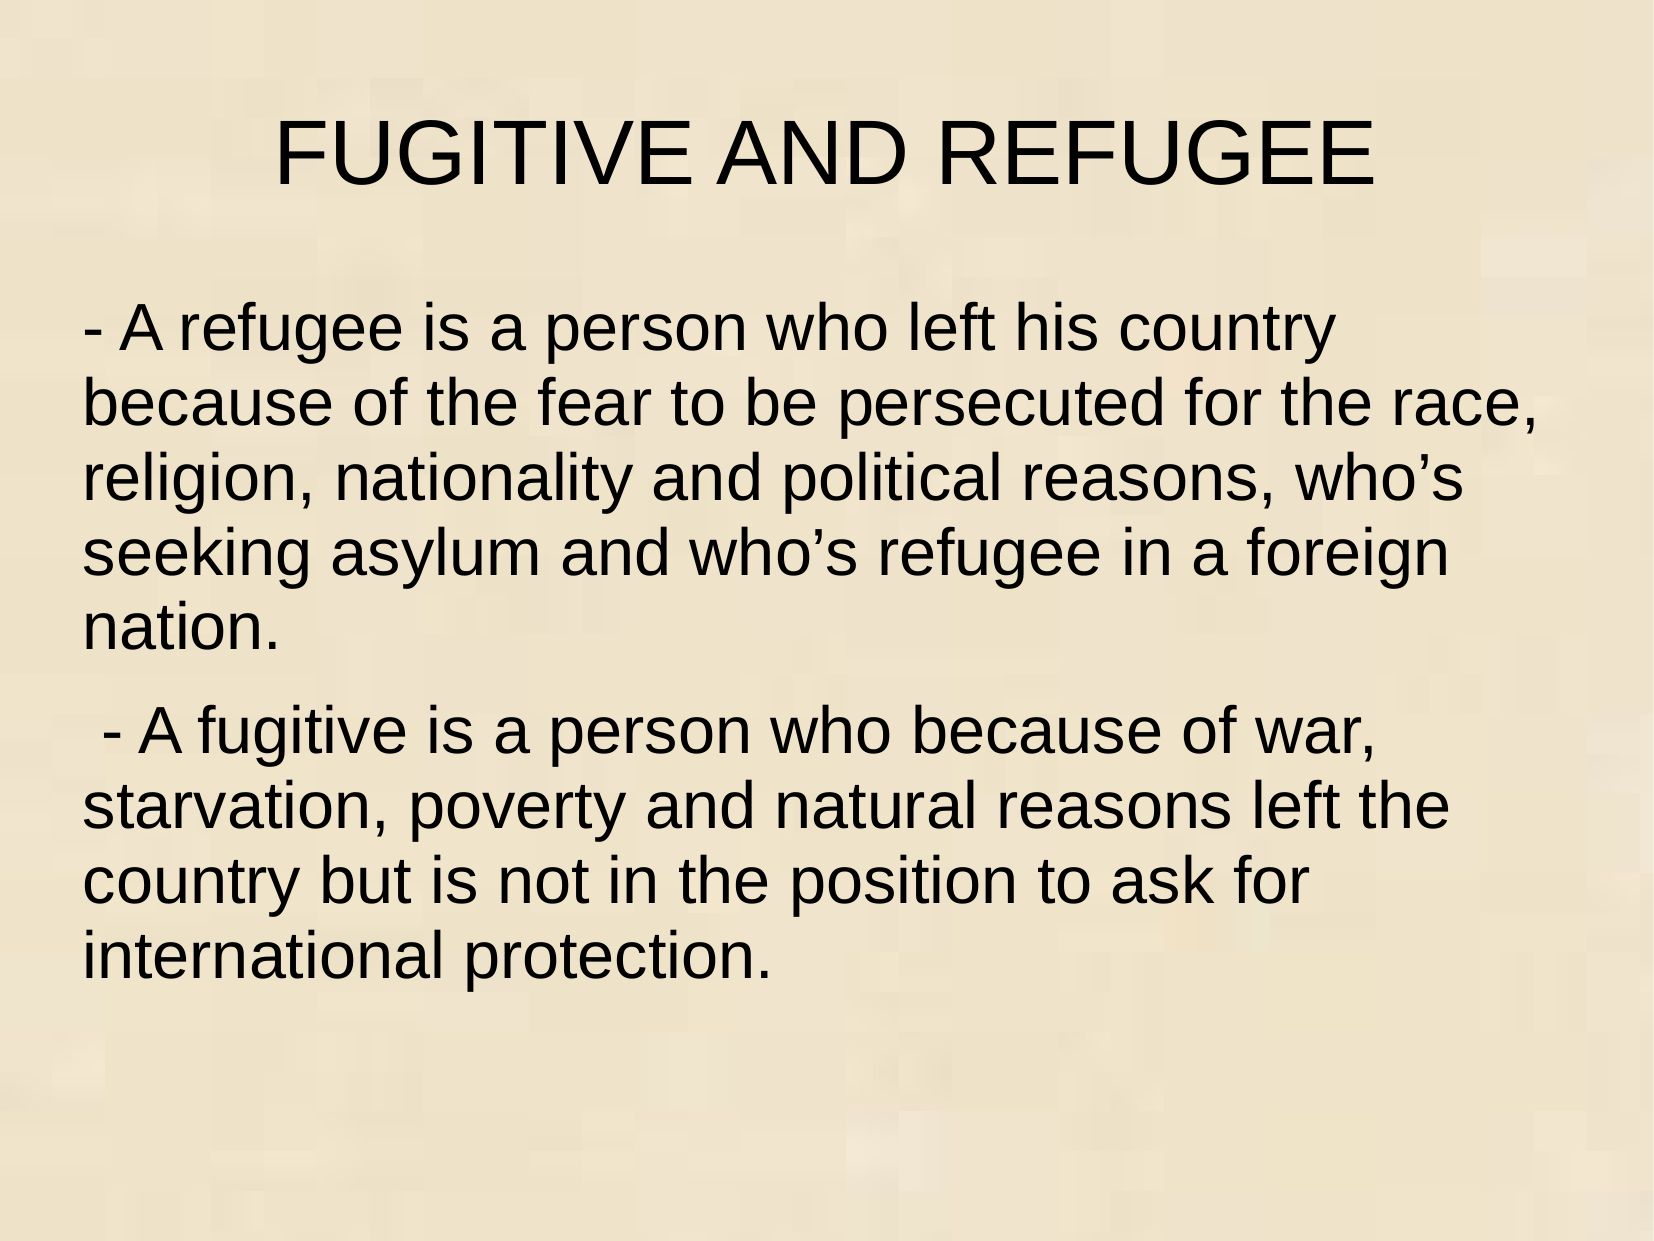

# FUGITIVE AND REFUGEE
- A refugee is a person who left his country because of the fear to be persecuted for the race, religion, nationality and political reasons, who’s seeking asylum and who’s refugee in a foreign nation.
 - A fugitive is a person who because of war, starvation, poverty and natural reasons left the country but is not in the position to ask for international protection.